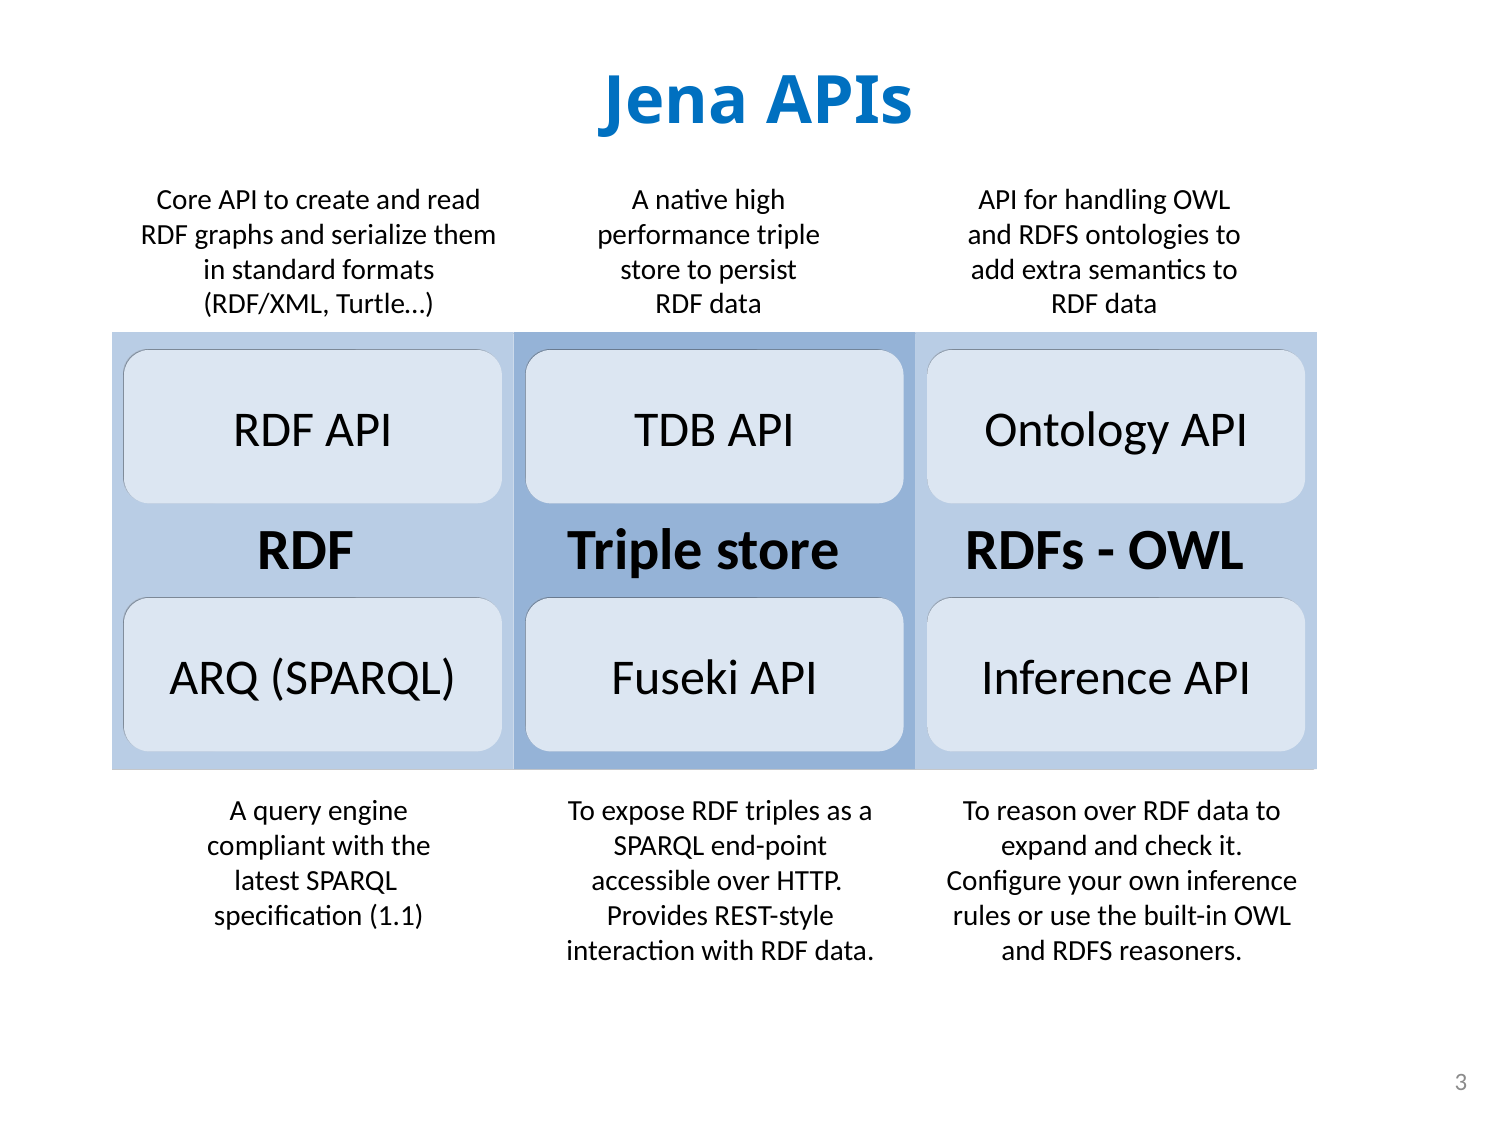

# Jena APIs
Core API to create and read RDF graphs and serialize them in standard formats (RDF/XML, Turtle…)
A native high performance triple store to persist
RDF data
API for handling OWL and RDFS ontologies to add extra semantics to RDF data
RDF API
TDB API
Ontology API
RDF
Triple store
RDFs - OWL
ARQ (SPARQL)
Fuseki API
Inference API
A query engine compliant with the latest SPARQL specification (1.1)
To expose RDF triples as a SPARQL end-point accessible over HTTP. Provides REST-style interaction with RDF data.
To reason over RDF data to expand and check it. Configure your own inference rules or use the built-in OWL and RDFS reasoners.